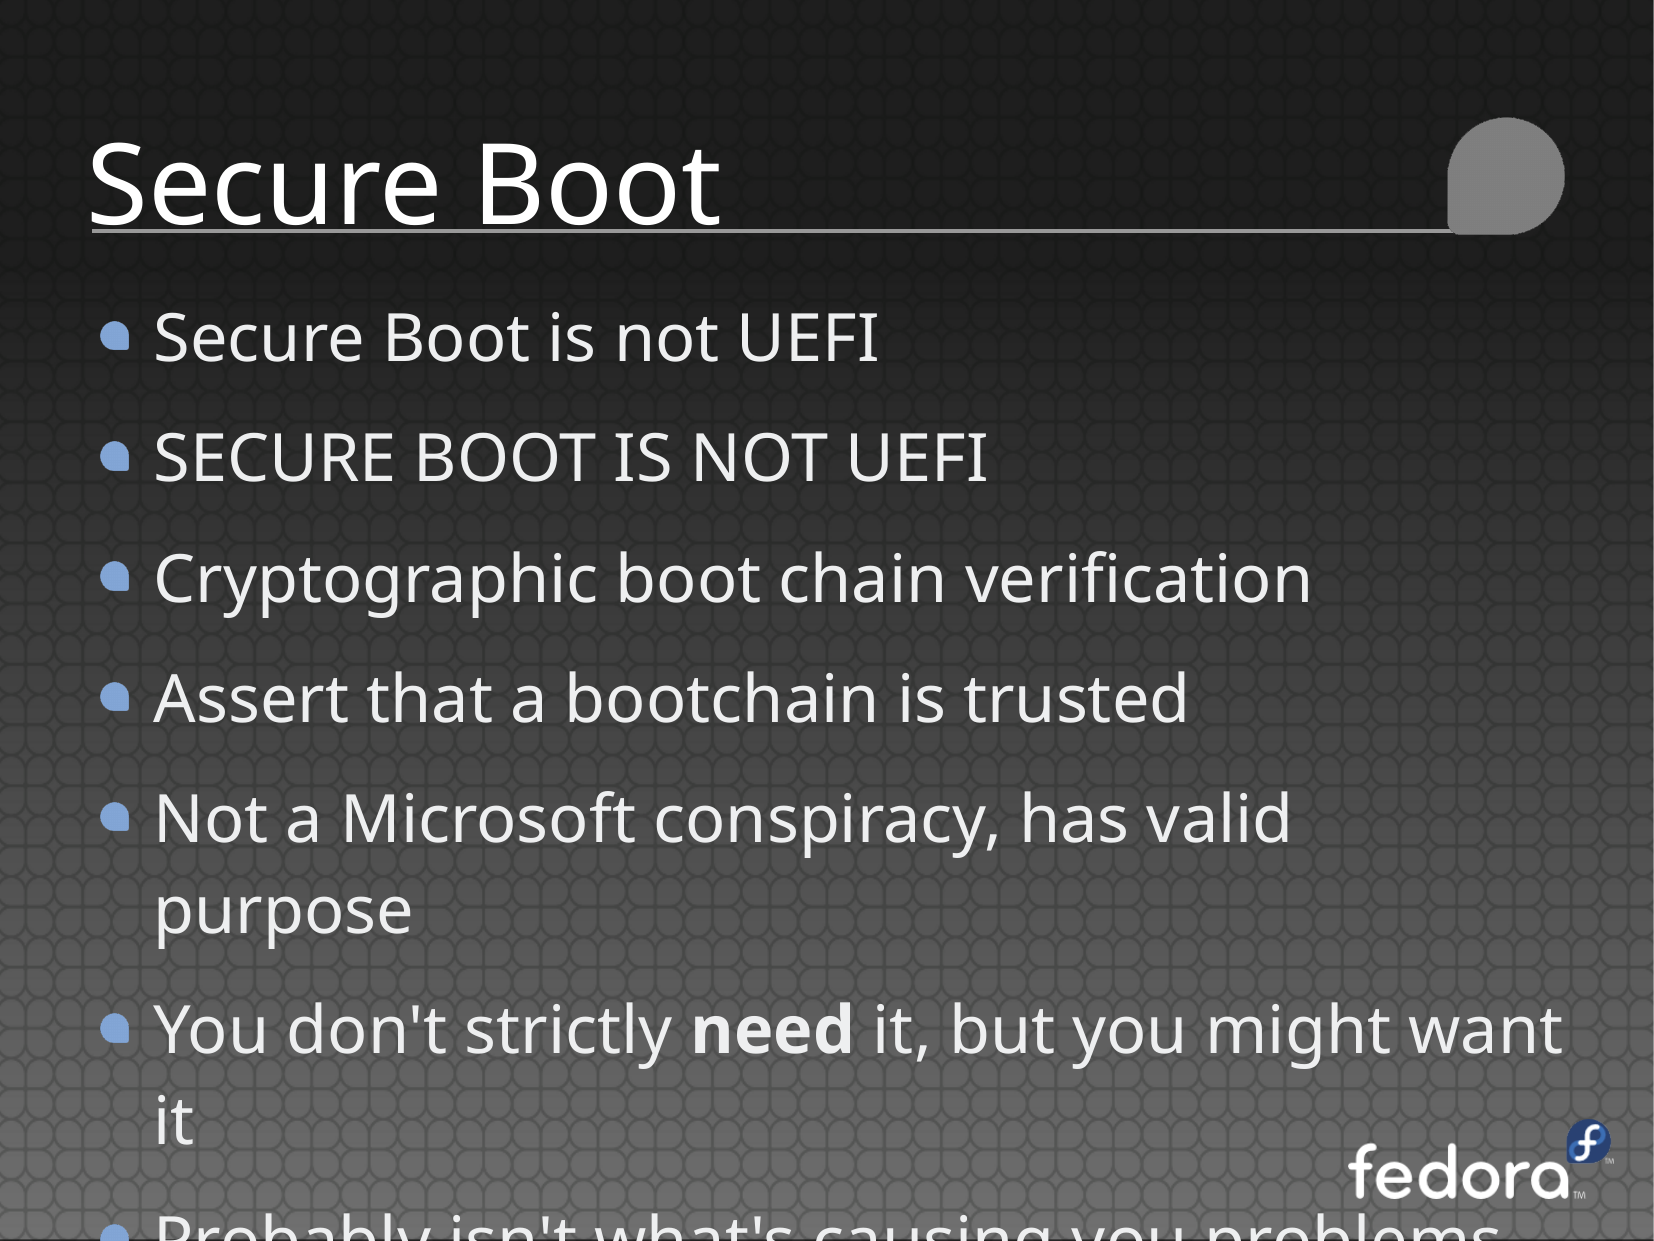

# Secure Boot
Secure Boot is not UEFI
SECURE BOOT IS NOT UEFI
Cryptographic boot chain verification
Assert that a bootchain is trusted
Not a Microsoft conspiracy, has valid purpose
You don't strictly need it, but you might want it
Probably isn't what's causing you problems